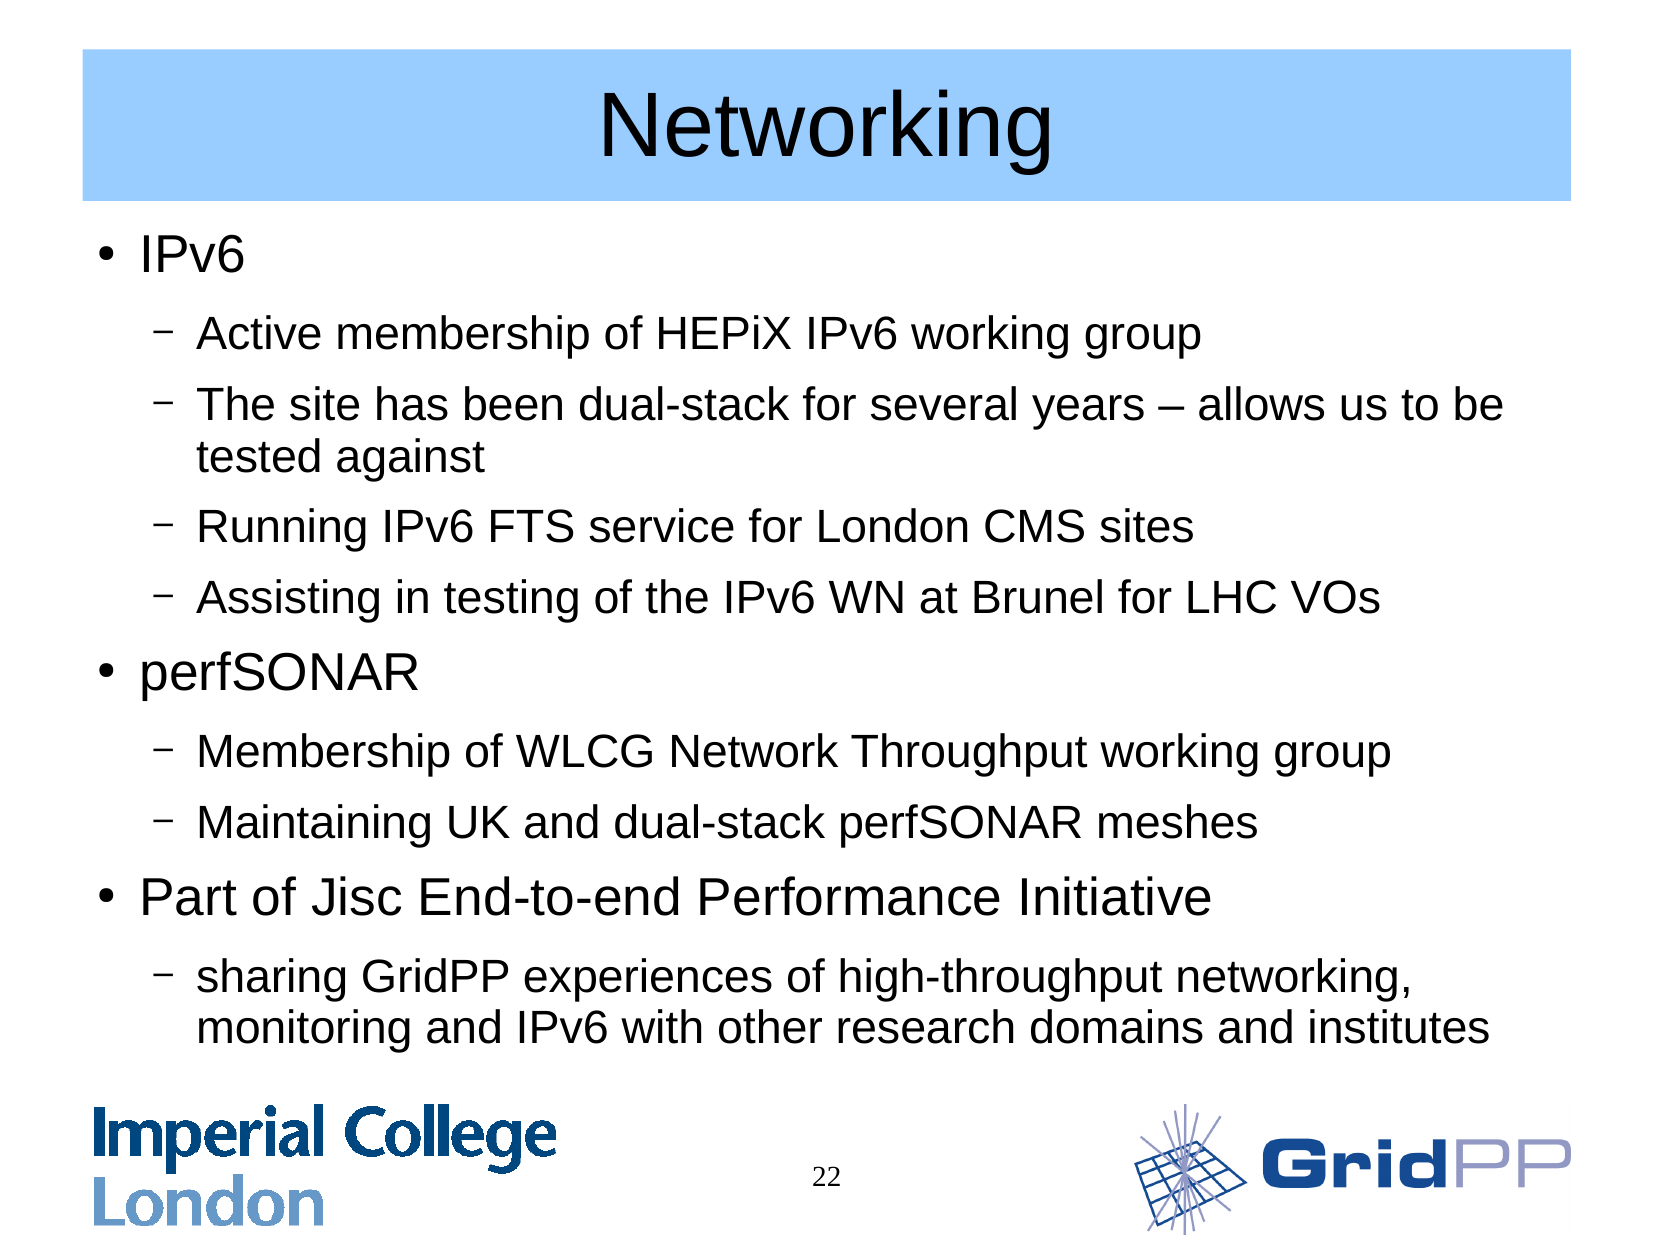

# Networking
IPv6
Active membership of HEPiX IPv6 working group
The site has been dual-stack for several years – allows us to be tested against
Running IPv6 FTS service for London CMS sites
Assisting in testing of the IPv6 WN at Brunel for LHC VOs
perfSONAR
Membership of WLCG Network Throughput working group
Maintaining UK and dual-stack perfSONAR meshes
Part of Jisc End-to-end Performance Initiative
sharing GridPP experiences of high-throughput networking, monitoring and IPv6 with other research domains and institutes
22